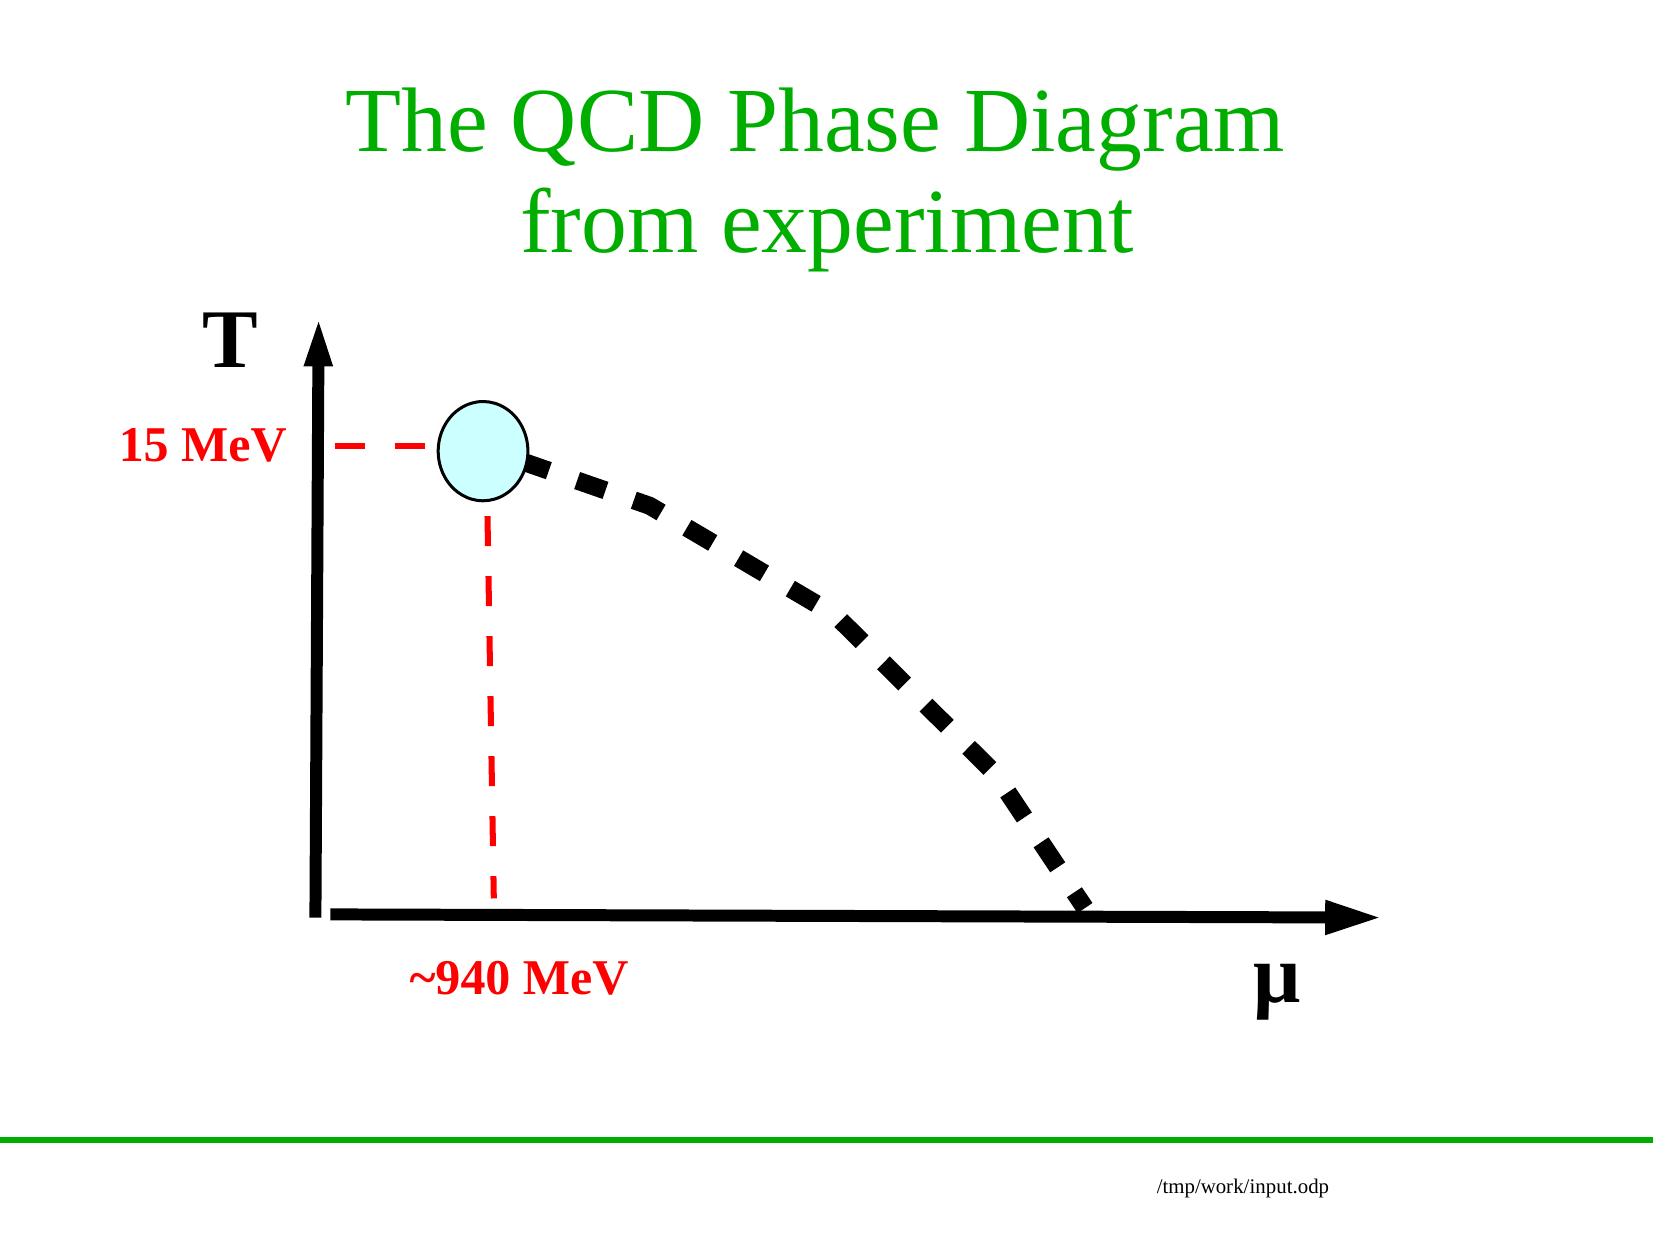

# The QCD Phase Diagram from experiment
T
15 MeV
~940 MeV
μ